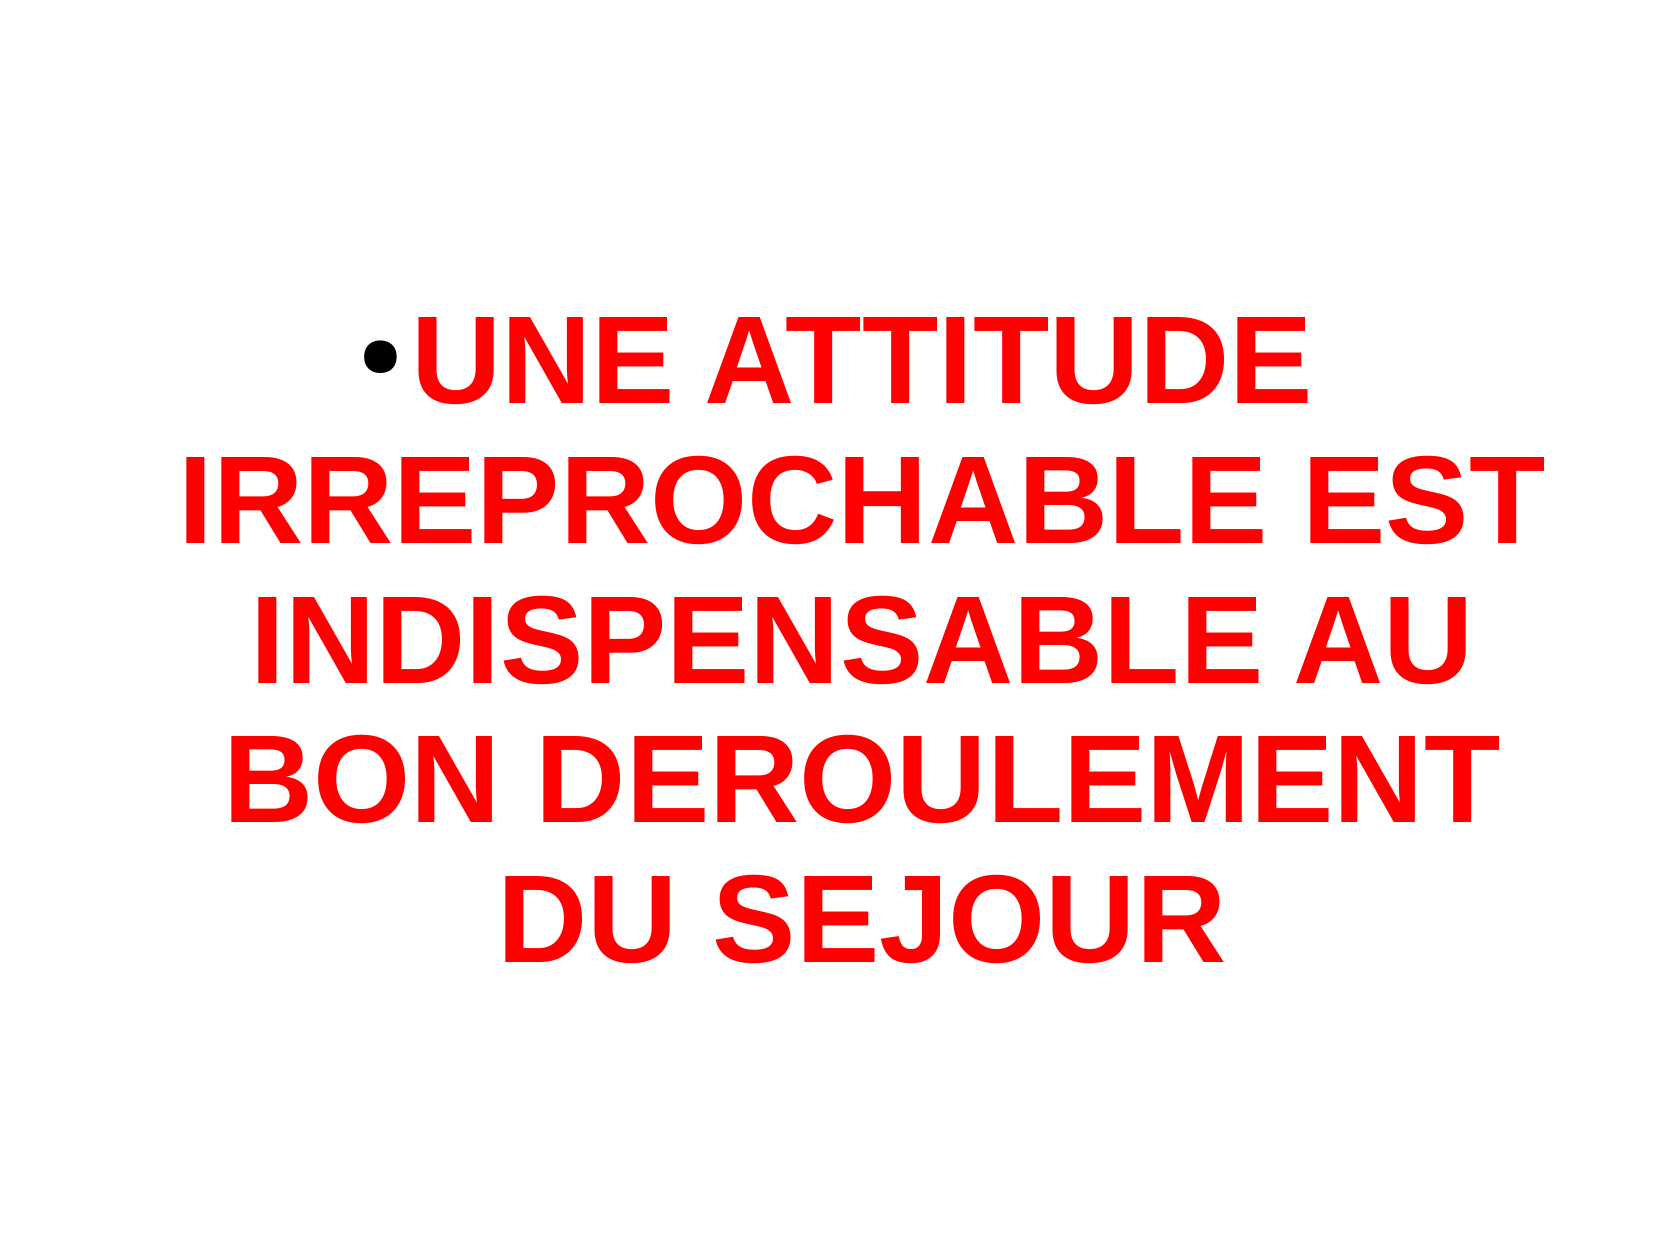

# UNE ATTITUDE IRREPROCHABLE EST INDISPENSABLE AU BON DEROULEMENT DU SEJOUR